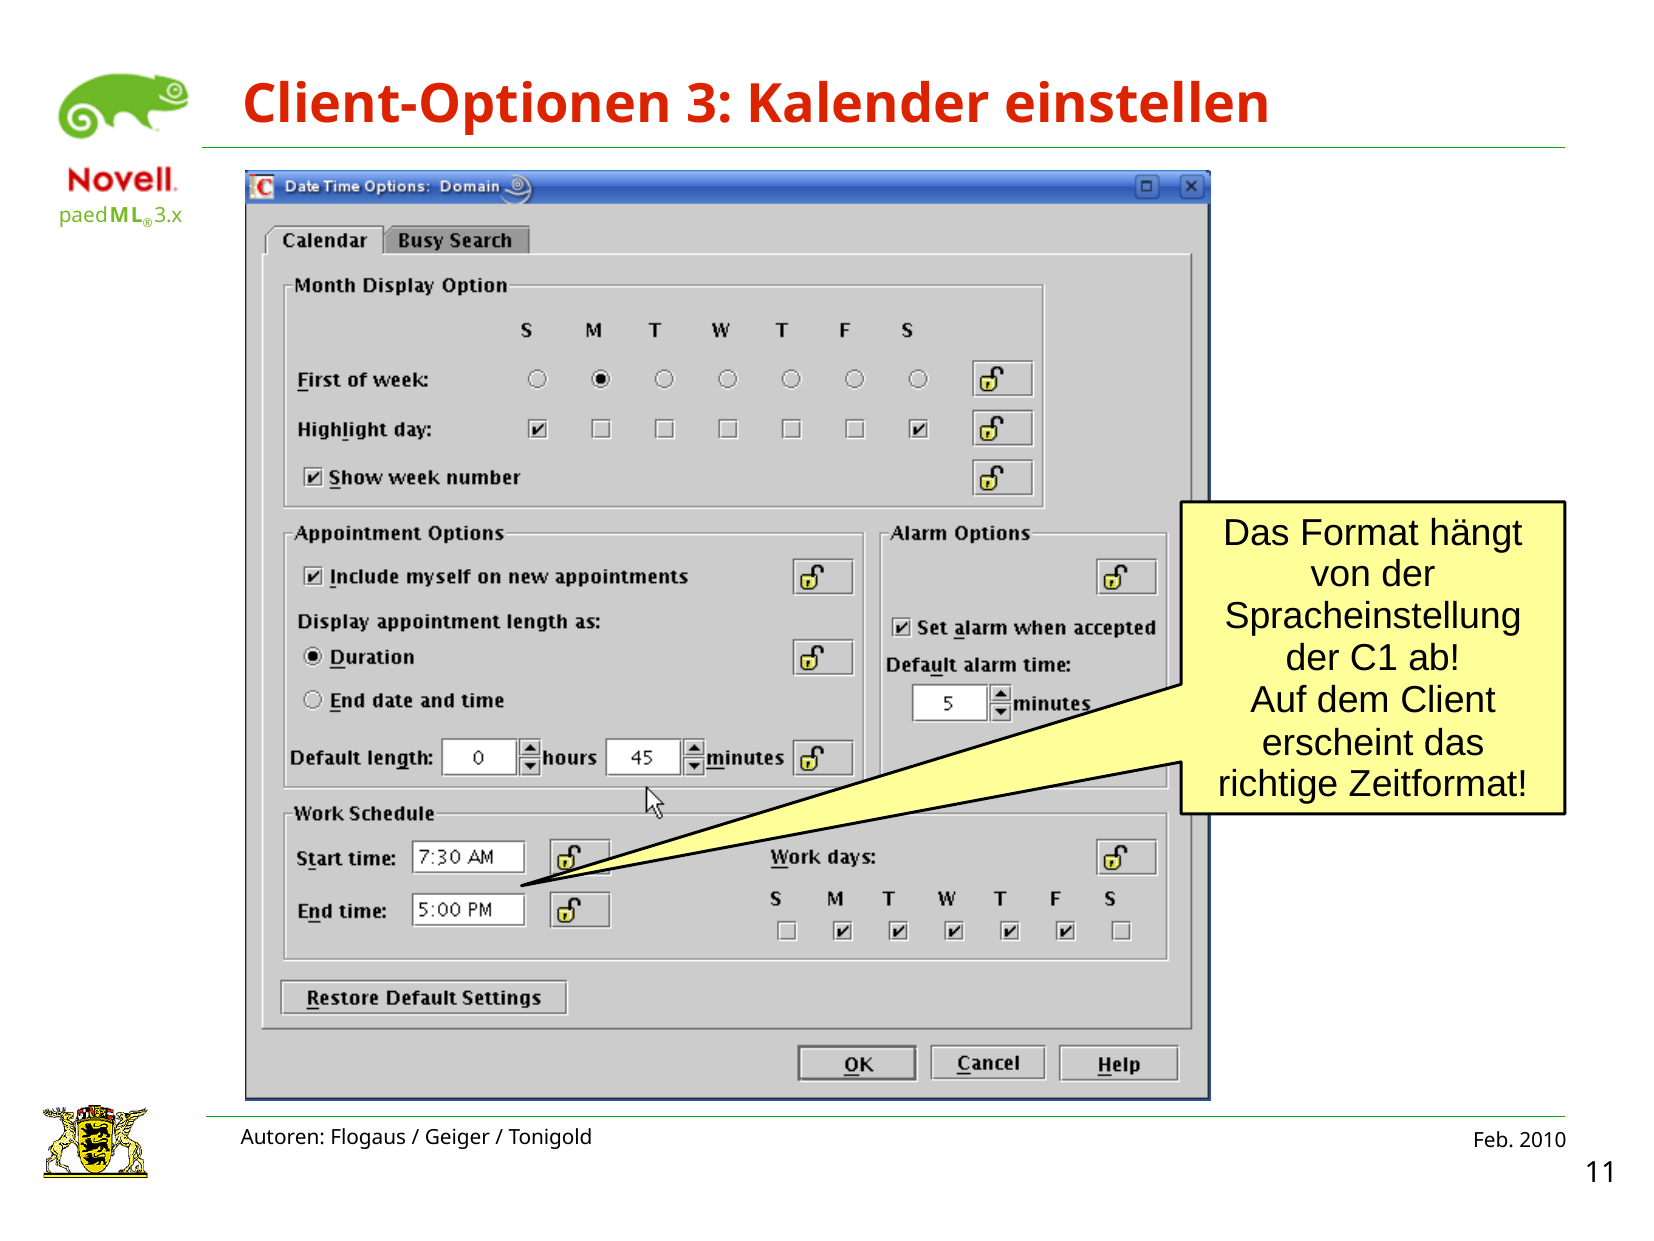

# Client-Optionen 3: Kalender einstellen
Das Format hängt von der Spracheinstellung der C1 ab!
Auf dem Client erscheint das richtige Zeitformat!
Autoren: Flogaus / Geiger / Tonigold
Feb. 2010
11